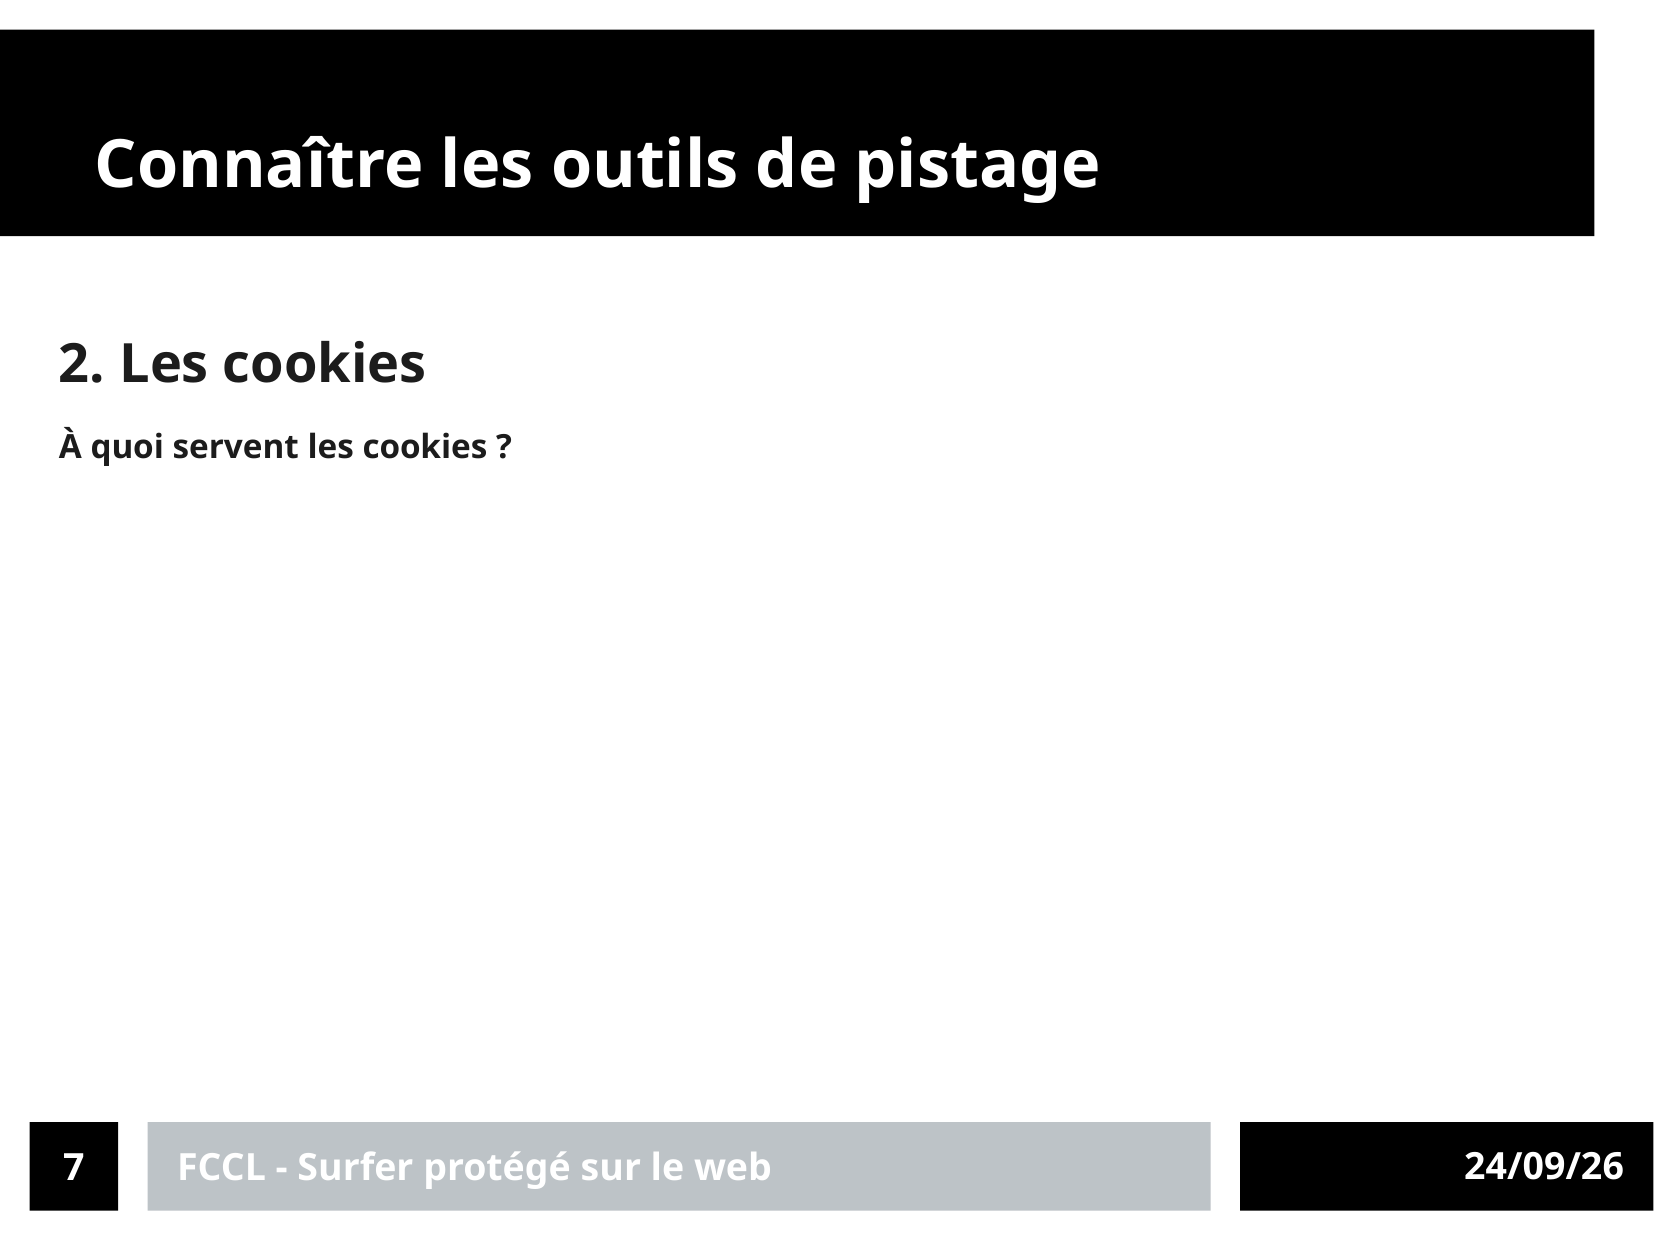

# Connaître les outils de pistage
2. Les cookies
À quoi servent les cookies ?
7
FCCL - Surfer protégé sur le web